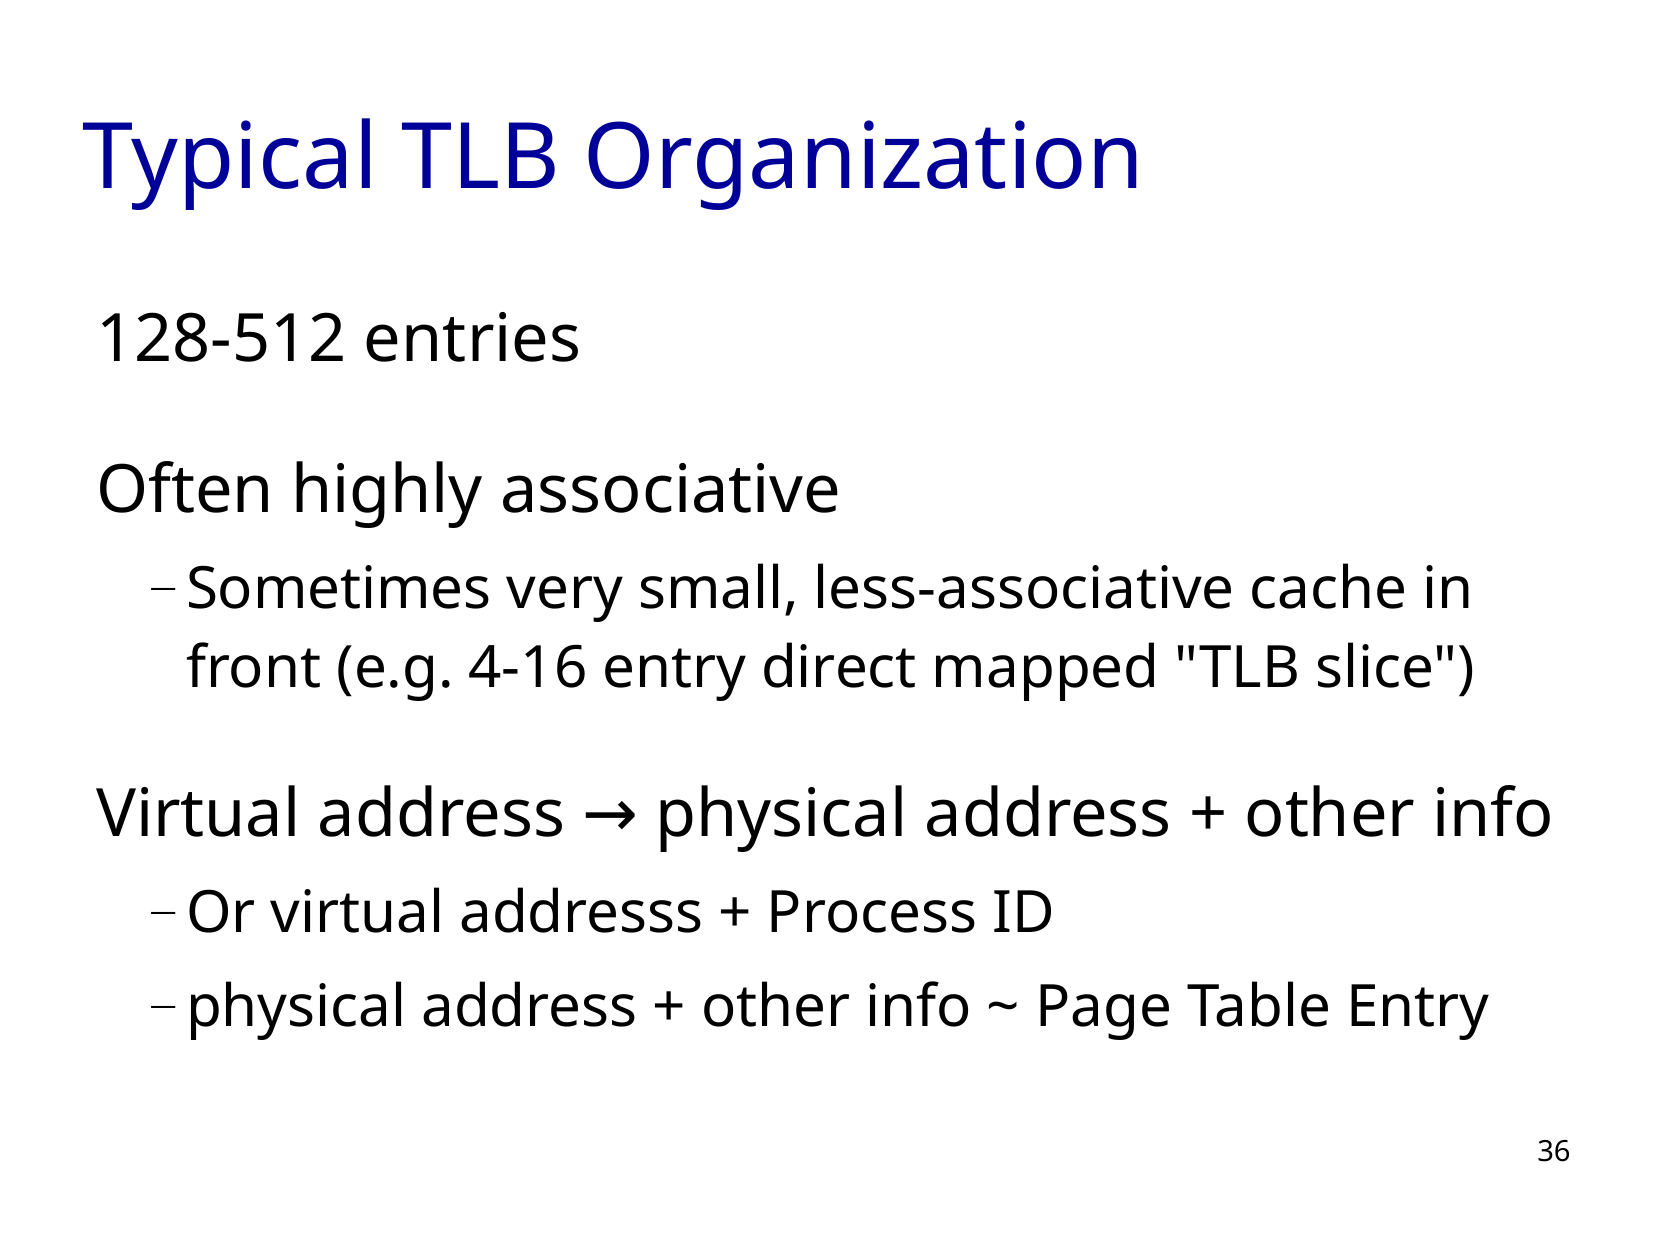

# Typical TLB Organization
128-512 entries
Often highly associative
Sometimes very small, less-associative cache in front (e.g. 4-16 entry direct mapped "TLB slice")
Virtual address → physical address + other info
Or virtual addresss + Process ID
physical address + other info ~ Page Table Entry
36